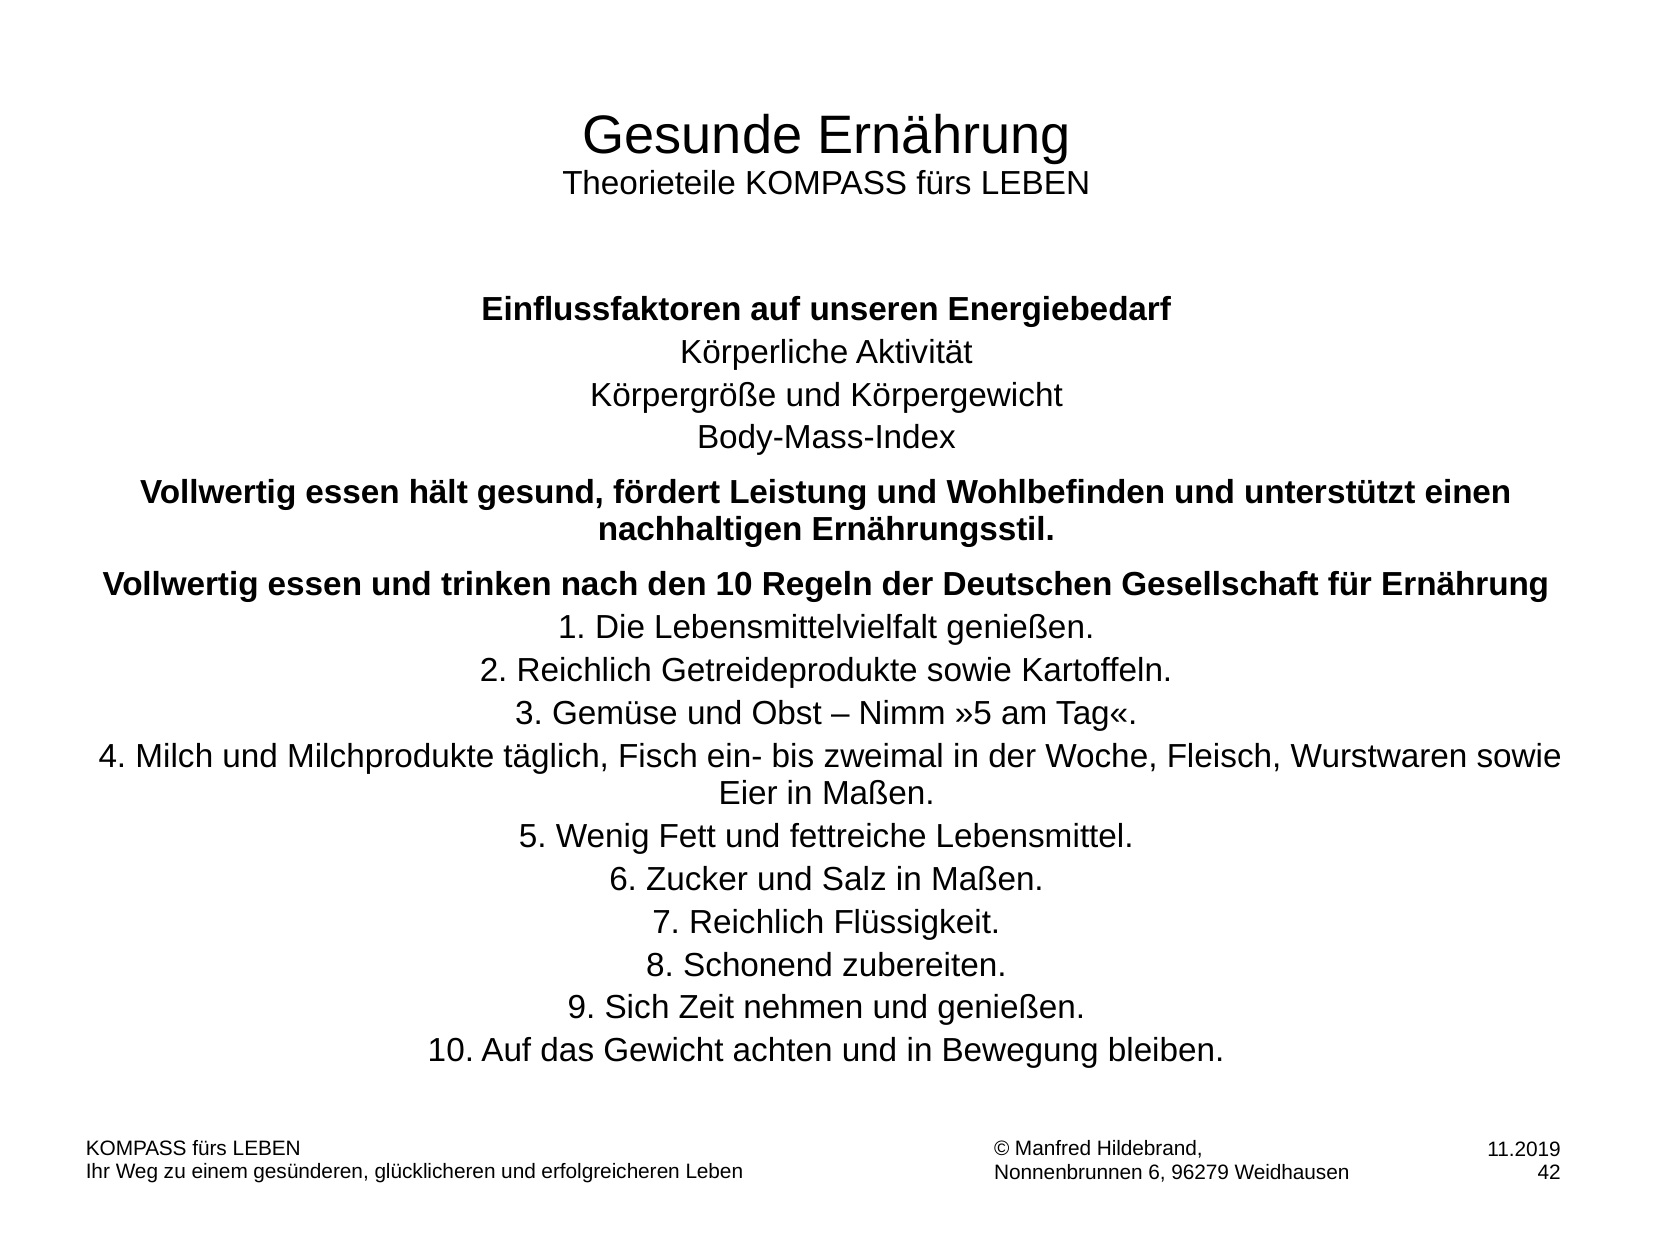

# Gesunde Ernährung Theorieteile KOMPASS fürs LEBEN
Einflussfaktoren auf unseren Energiebedarf
Körperliche Aktivität
Körpergröße und Körpergewicht
Body-Mass-Index
Vollwertig essen hält gesund, fördert Leistung und Wohlbefinden und unterstützt einen nachhaltigen Ernährungsstil.
Vollwertig essen und trinken nach den 10 Regeln der Deutschen Gesellschaft für Ernährung
1. Die Lebensmittelvielfalt genießen.
2. Reichlich Getreideprodukte sowie Kartoffeln.
3. Gemüse und Obst – Nimm »5 am Tag«.
 4. Milch und Milchprodukte täglich, Fisch ein- bis zweimal in der Woche, Fleisch, Wurstwaren sowie Eier in Maßen.
5. Wenig Fett und fettreiche Lebensmittel.
6. Zucker und Salz in Maßen.
7. Reichlich Flüssigkeit.
8. Schonend zubereiten.
9. Sich Zeit nehmen und genießen.
10. Auf das Gewicht achten und in Bewegung bleiben.
KOMPASS fürs LEBEN
Ihr Weg zu einem gesünderen, glücklicheren und erfolgreicheren Leben
© Manfred Hildebrand,
Nonnenbrunnen 6, 96279 Weidhausen
11.2019
42